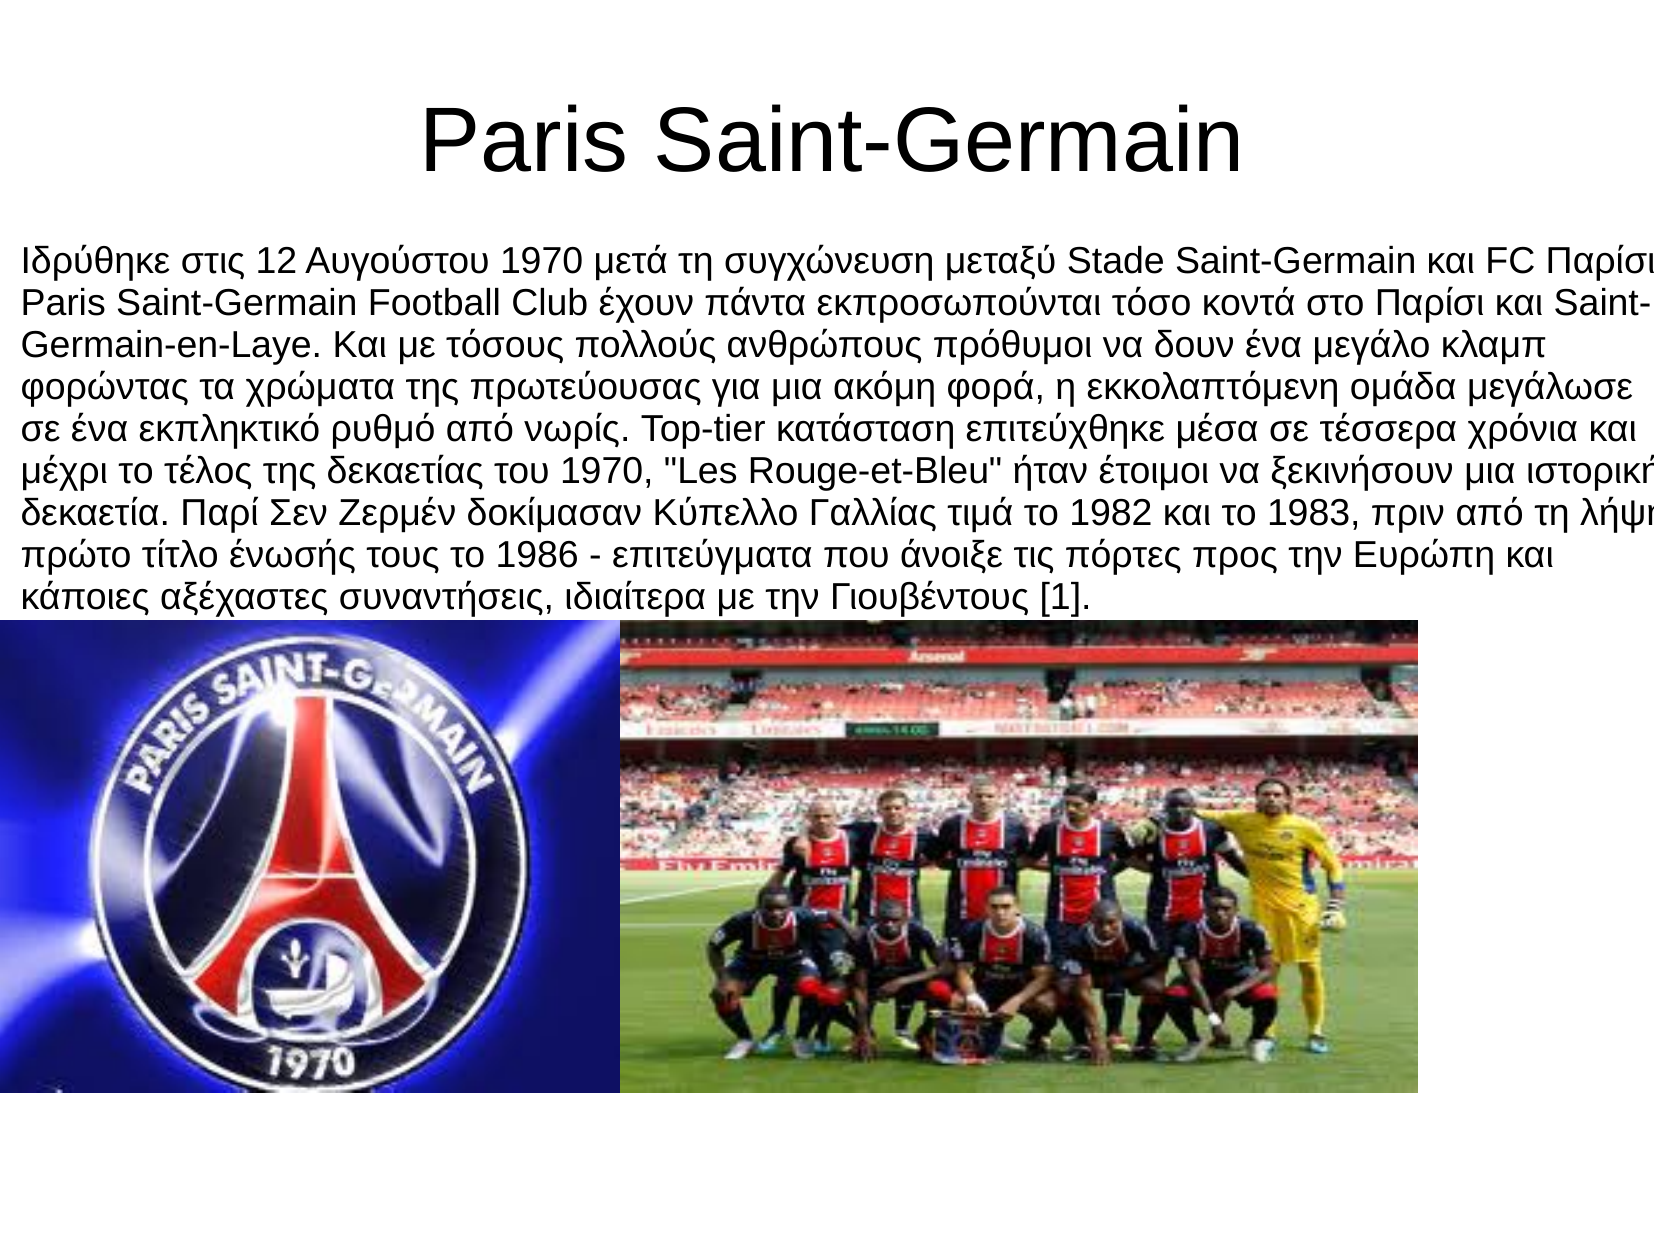

# Paris Saint-Germain
Ιδρύθηκε στις 12 Αυγούστου 1970 μετά τη συγχώνευση μεταξύ Stade Saint-Germain και FC Παρίσι, Paris Saint-Germain Football Club έχουν πάντα εκπροσωπούνται τόσο κοντά στο Παρίσι και Saint-Germain-en-Laye. Και με τόσους πολλούς ανθρώπους πρόθυμοι να δουν ένα μεγάλο κλαμπ φορώντας τα χρώματα της πρωτεύουσας για μια ακόμη φορά, η εκκολαπτόμενη ομάδα μεγάλωσε σε ένα εκπληκτικό ρυθμό από νωρίς. Top-tier κατάσταση επιτεύχθηκε μέσα σε τέσσερα χρόνια και μέχρι το τέλος της δεκαετίας του 1970, "Les Rouge-et-Bleu" ήταν έτοιμοι να ξεκινήσουν μια ιστορική δεκαετία. Παρί Σεν Ζερμέν δοκίμασαν Κύπελλο Γαλλίας τιμά το 1982 και το 1983, πριν από τη λήψη πρώτο τίτλο ένωσής τους το 1986 - επιτεύγματα που άνοιξε τις πόρτες προς την Ευρώπη και κάποιες αξέχαστες συναντήσεις, ιδιαίτερα με την Γιουβέντους [1].